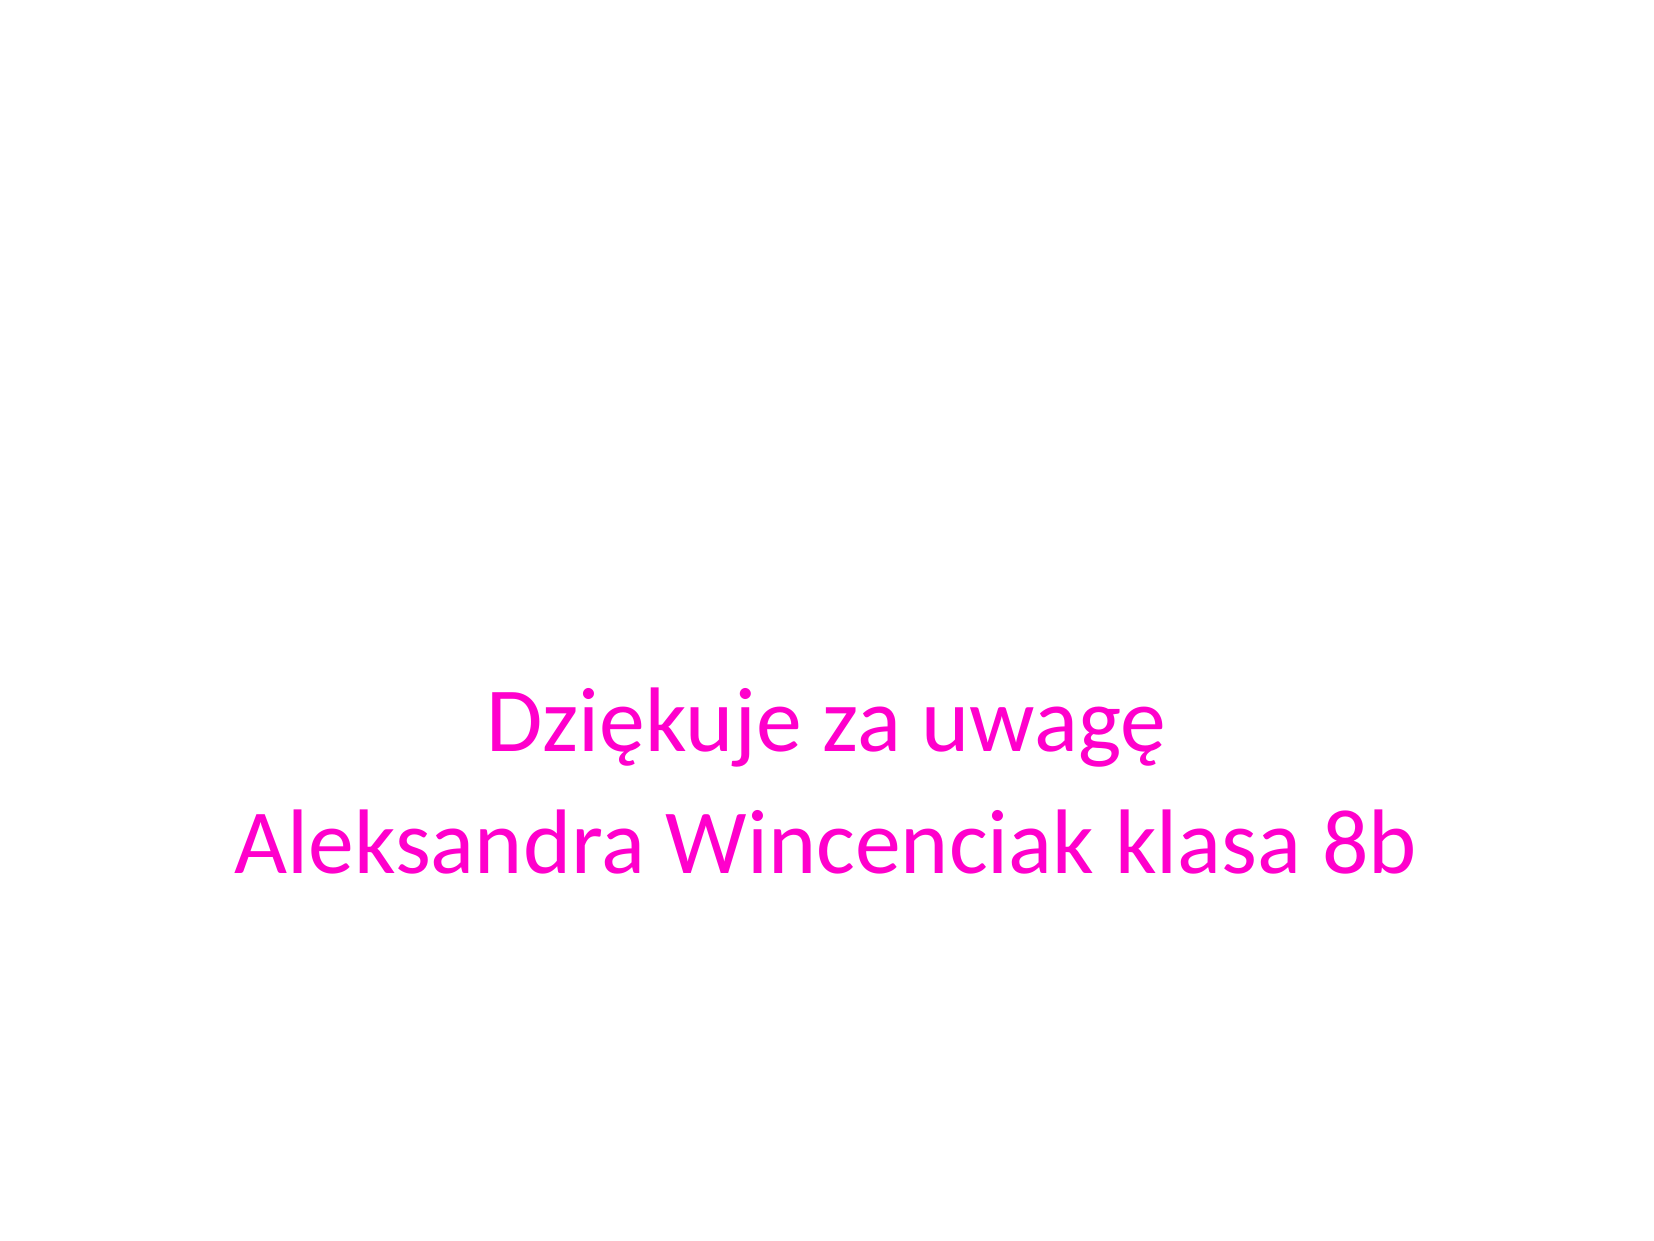

# Dziękuje za uwagę
Aleksandra Wincenciak klasa 8b